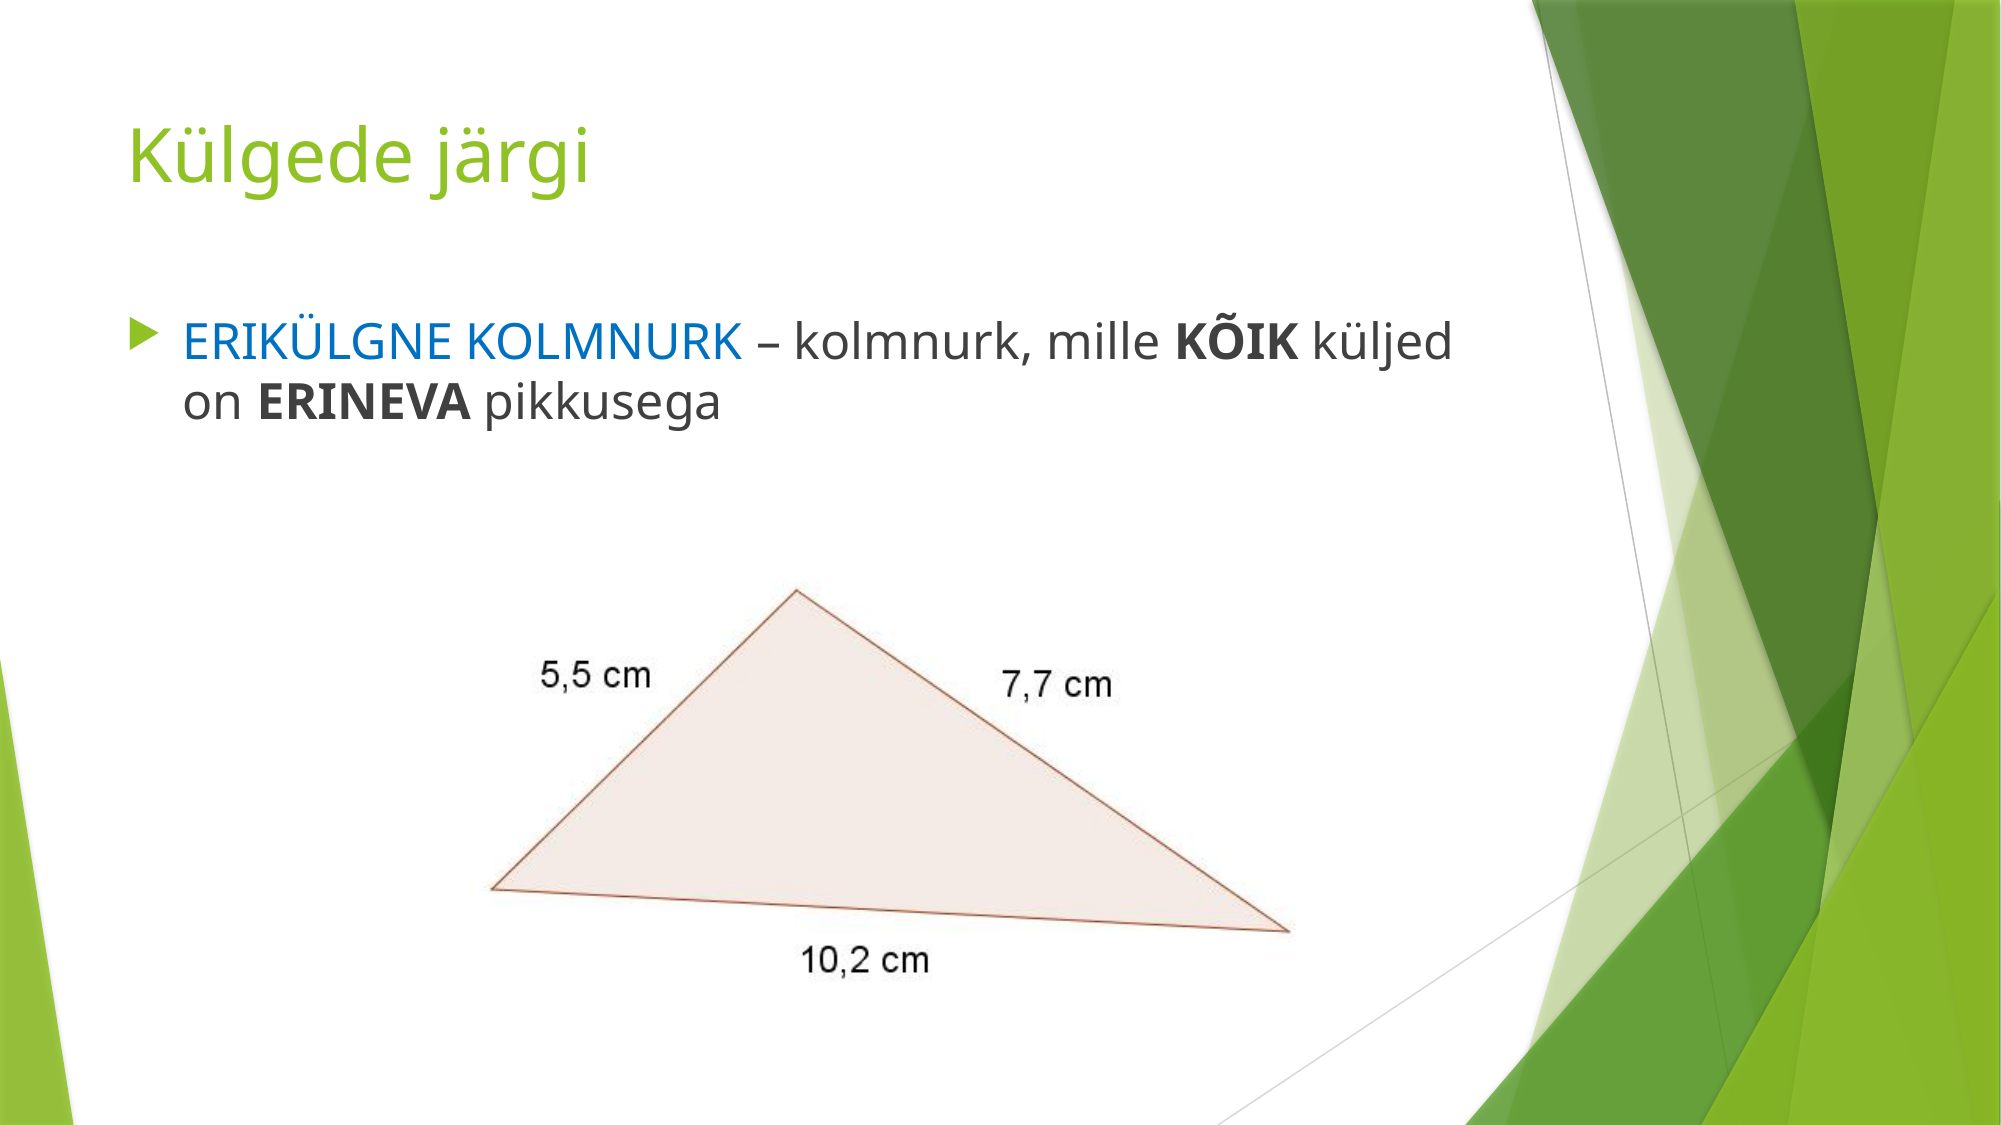

# Külgede järgi
ERIKÜLGNE KOLMNURK – kolmnurk, mille KÕIK küljed on ERINEVA pikkusega